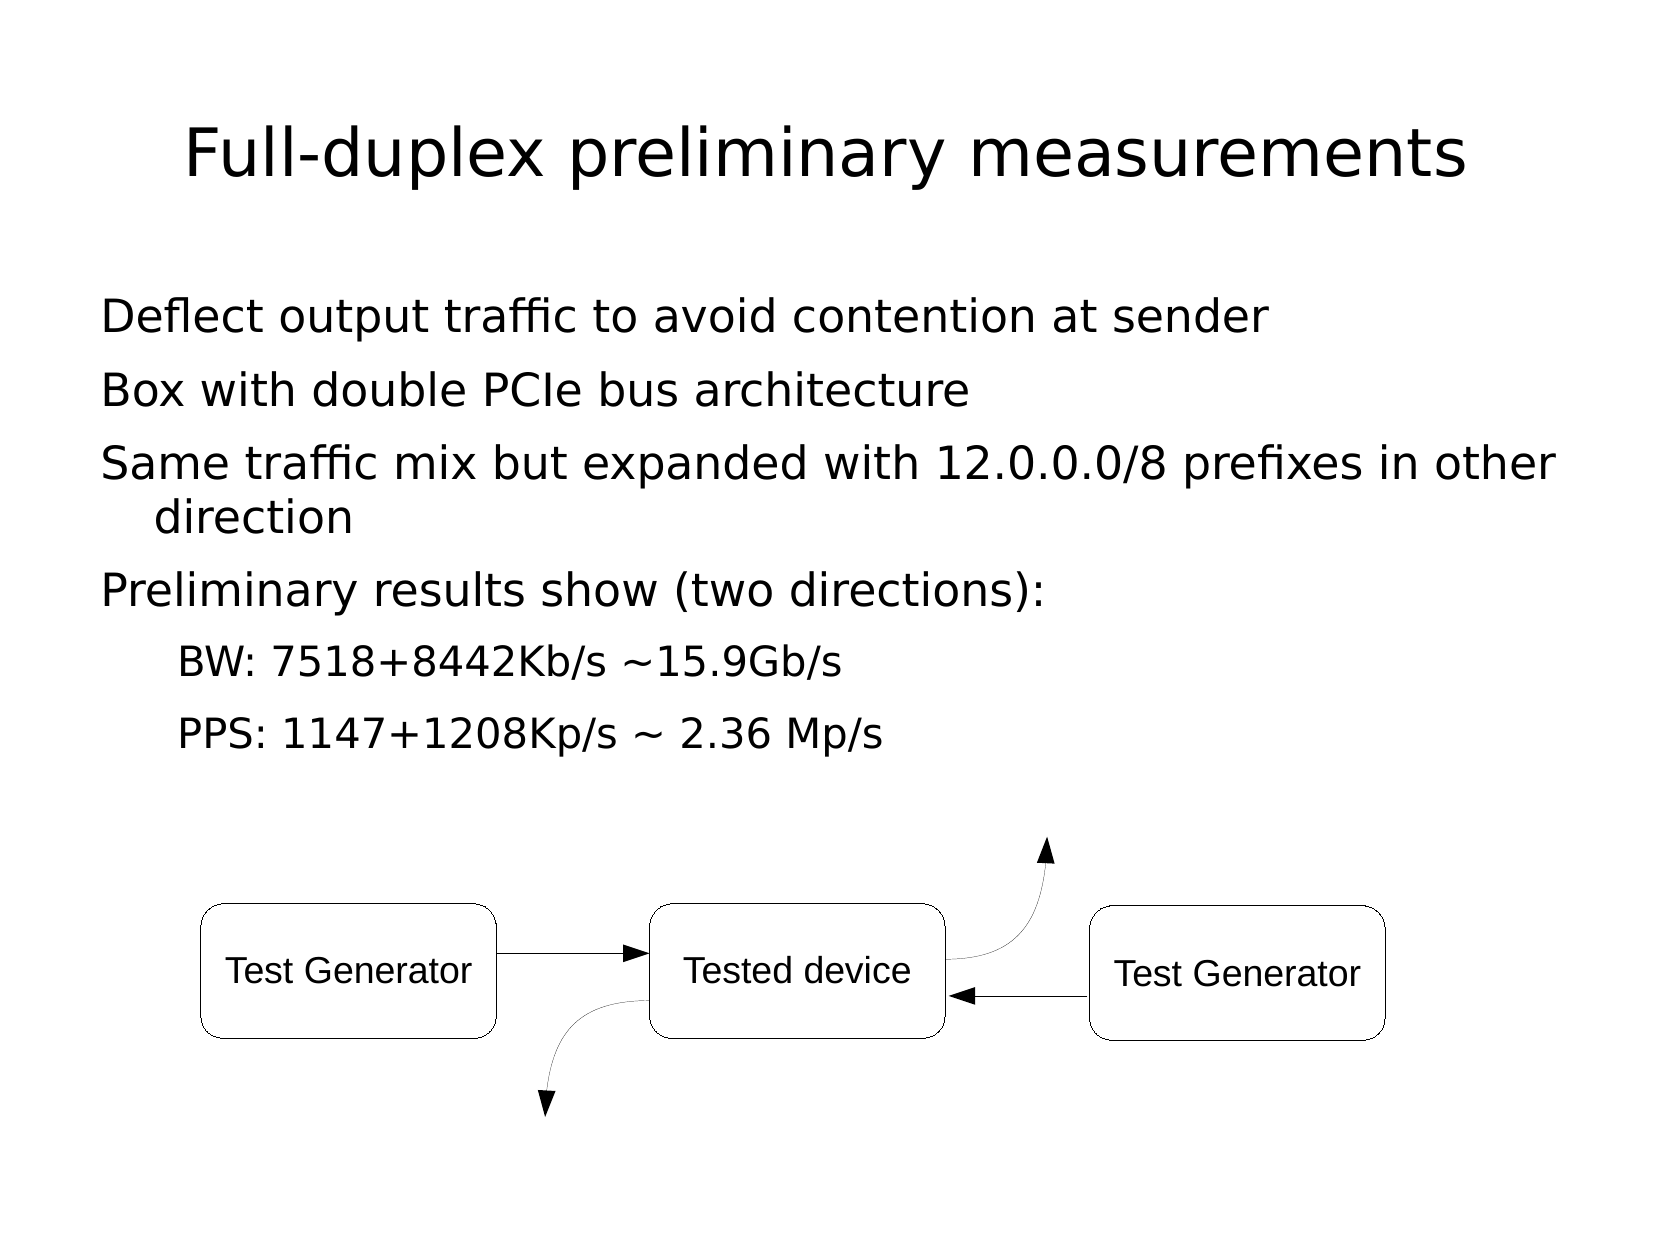

# Full-duplex preliminary measurements
Deflect output traffic to avoid contention at sender
Box with double PCIe bus architecture
Same traffic mix but expanded with 12.0.0.0/8 prefixes in other direction
Preliminary results show (two directions):
BW: 7518+8442Kb/s ~15.9Gb/s
PPS: 1147+1208Kp/s ~ 2.36 Mp/s
Test Generator
Tested device
Test Generator